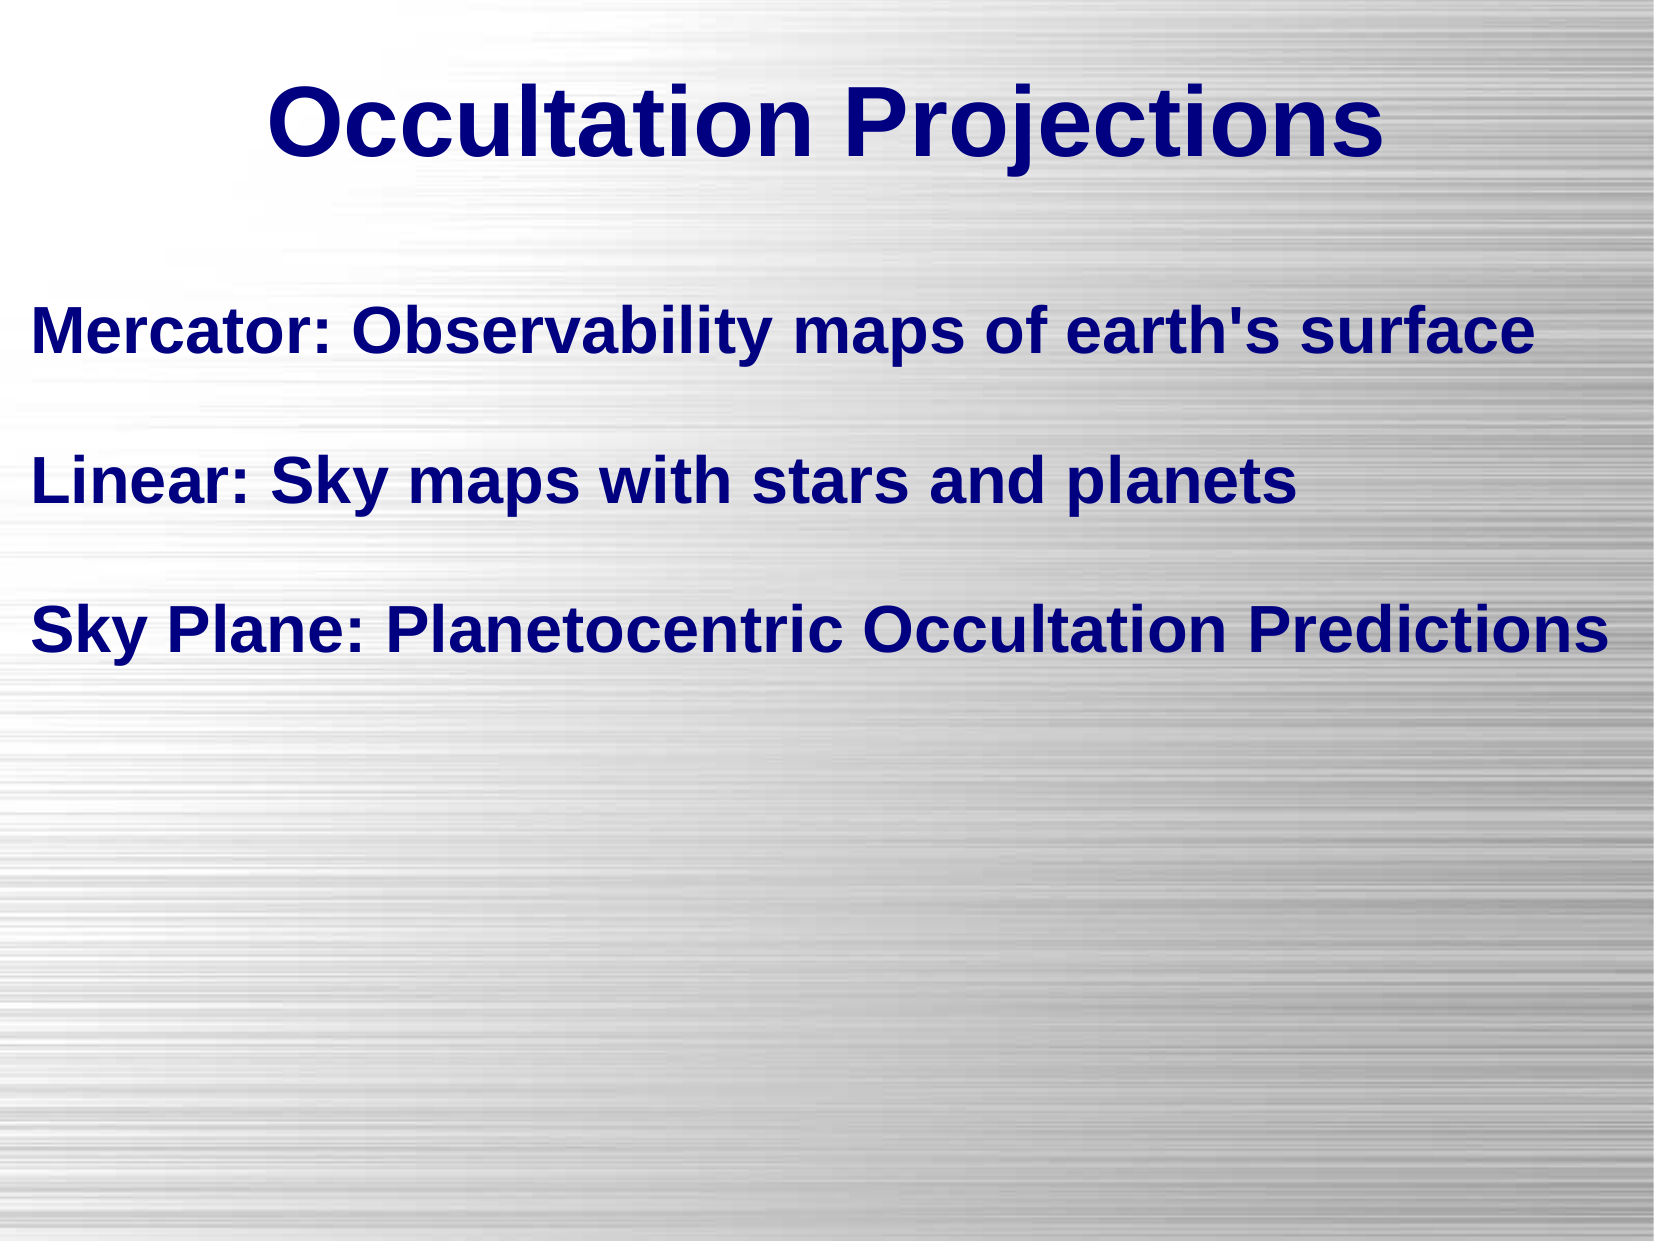

Occultation Projections
Mercator: Observability maps of earth's surface
Linear: Sky maps with stars and planets
Sky Plane: Planetocentric Occultation Predictions